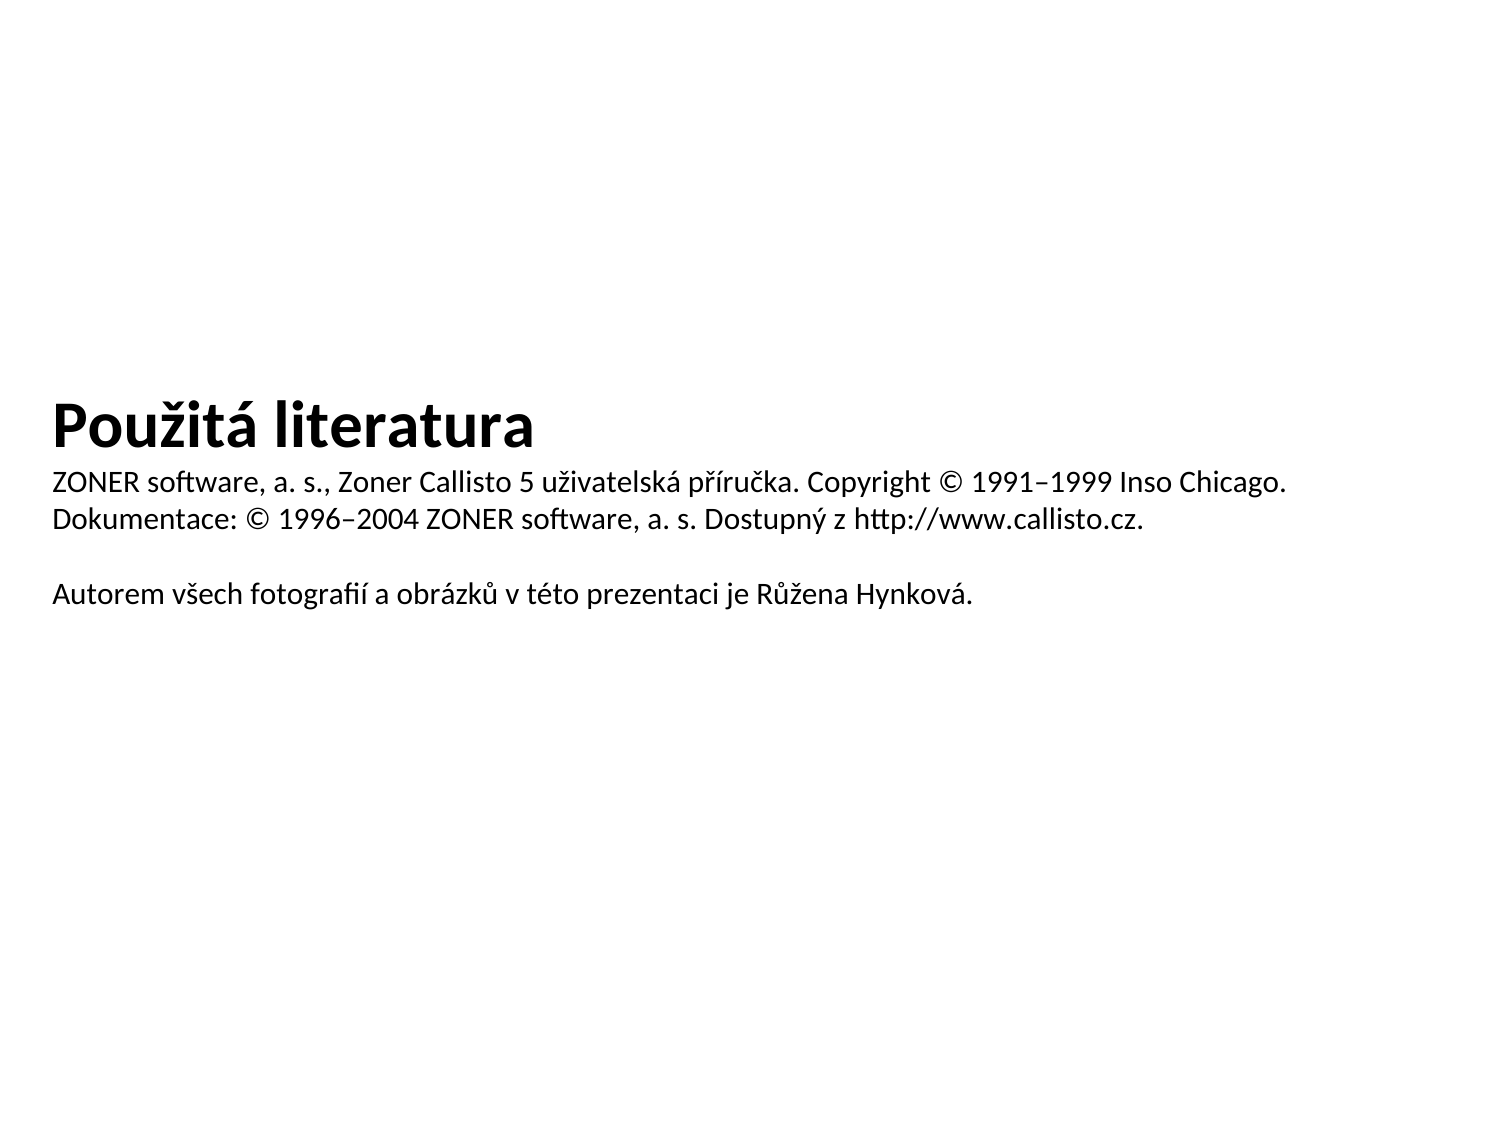

Použitá literatura
ZONER software, a. s., Zoner Callisto 5 uživatelská příručka. Copyright © 1991–1999 Inso Chicago. Dokumentace: © 1996–2004 ZONER software, a. s. Dostupný z http://www.callisto.cz.
Autorem všech fotografií a obrázků v této prezentaci je Růžena Hynková.